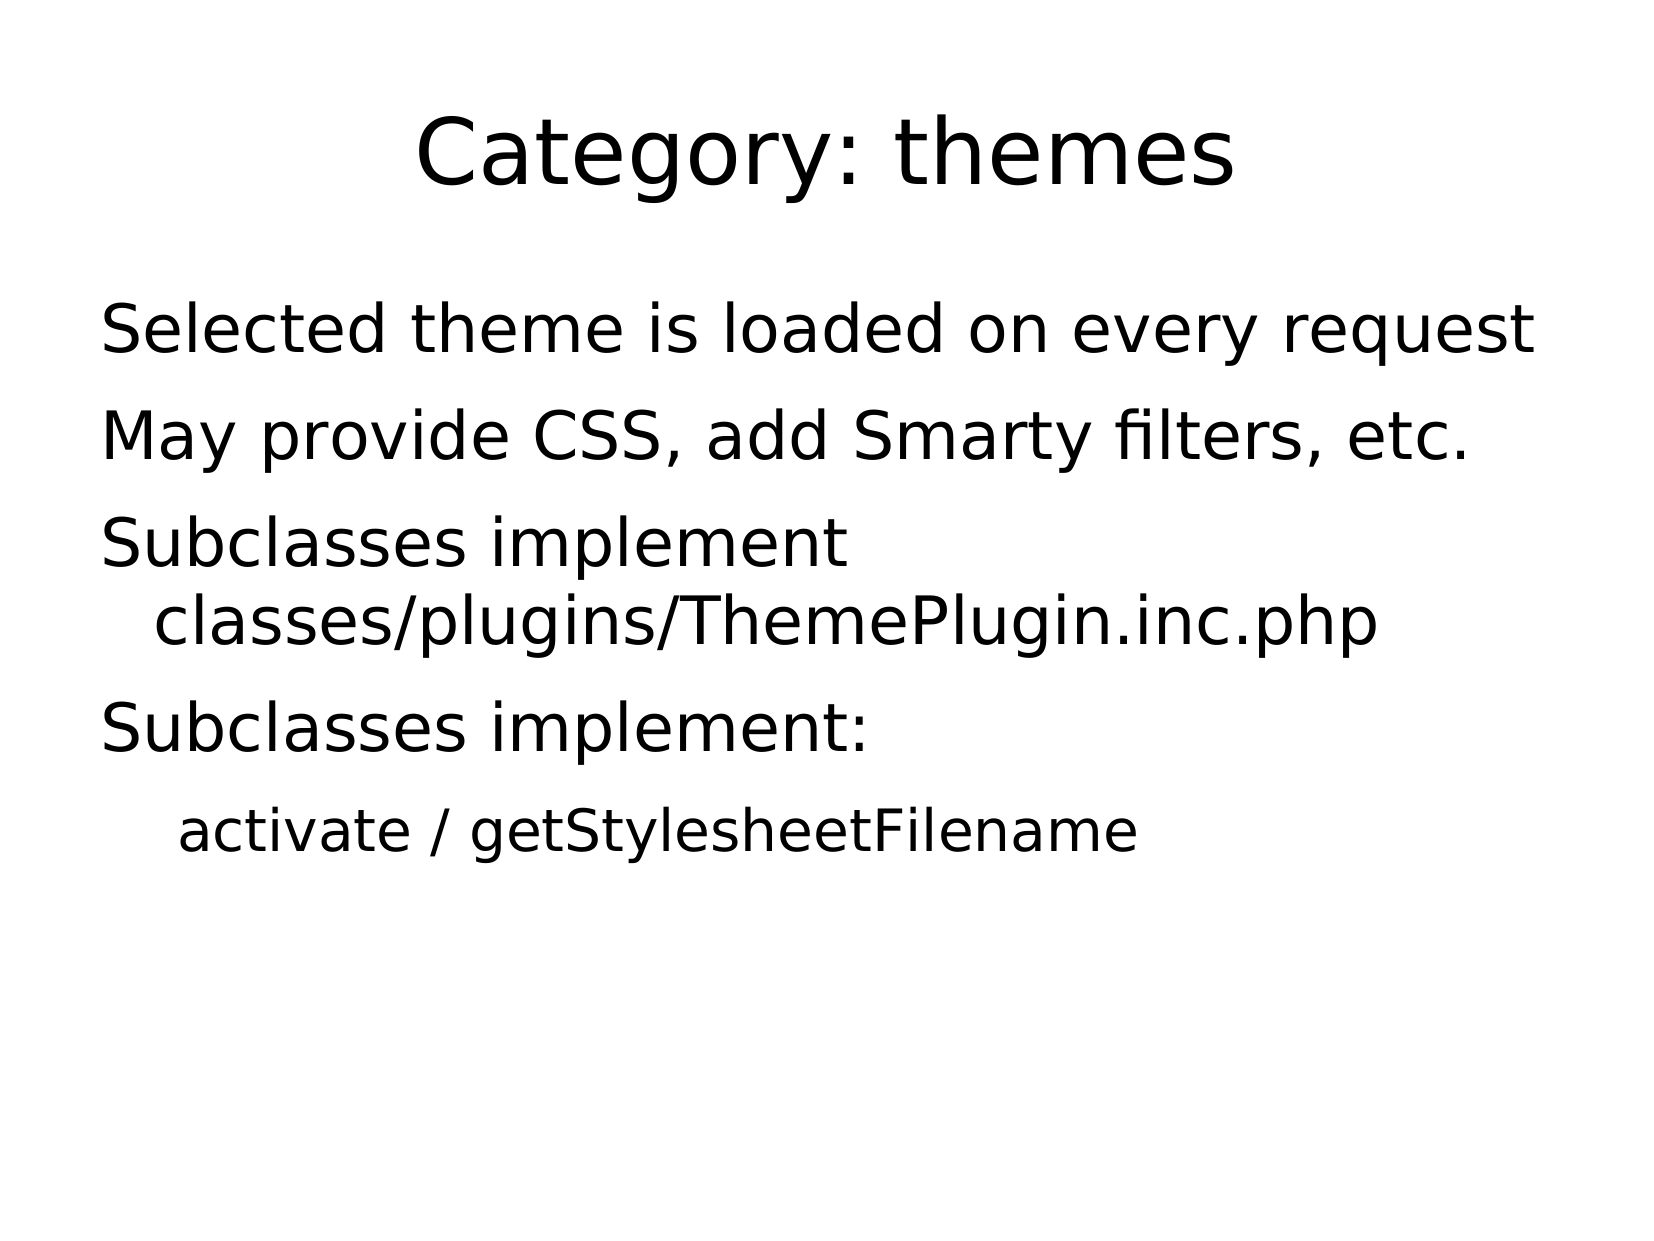

# Category: themes
Selected theme is loaded on every request
May provide CSS, add Smarty filters, etc.
Subclasses implement classes/plugins/ThemePlugin.inc.php
Subclasses implement:
activate / getStylesheetFilename